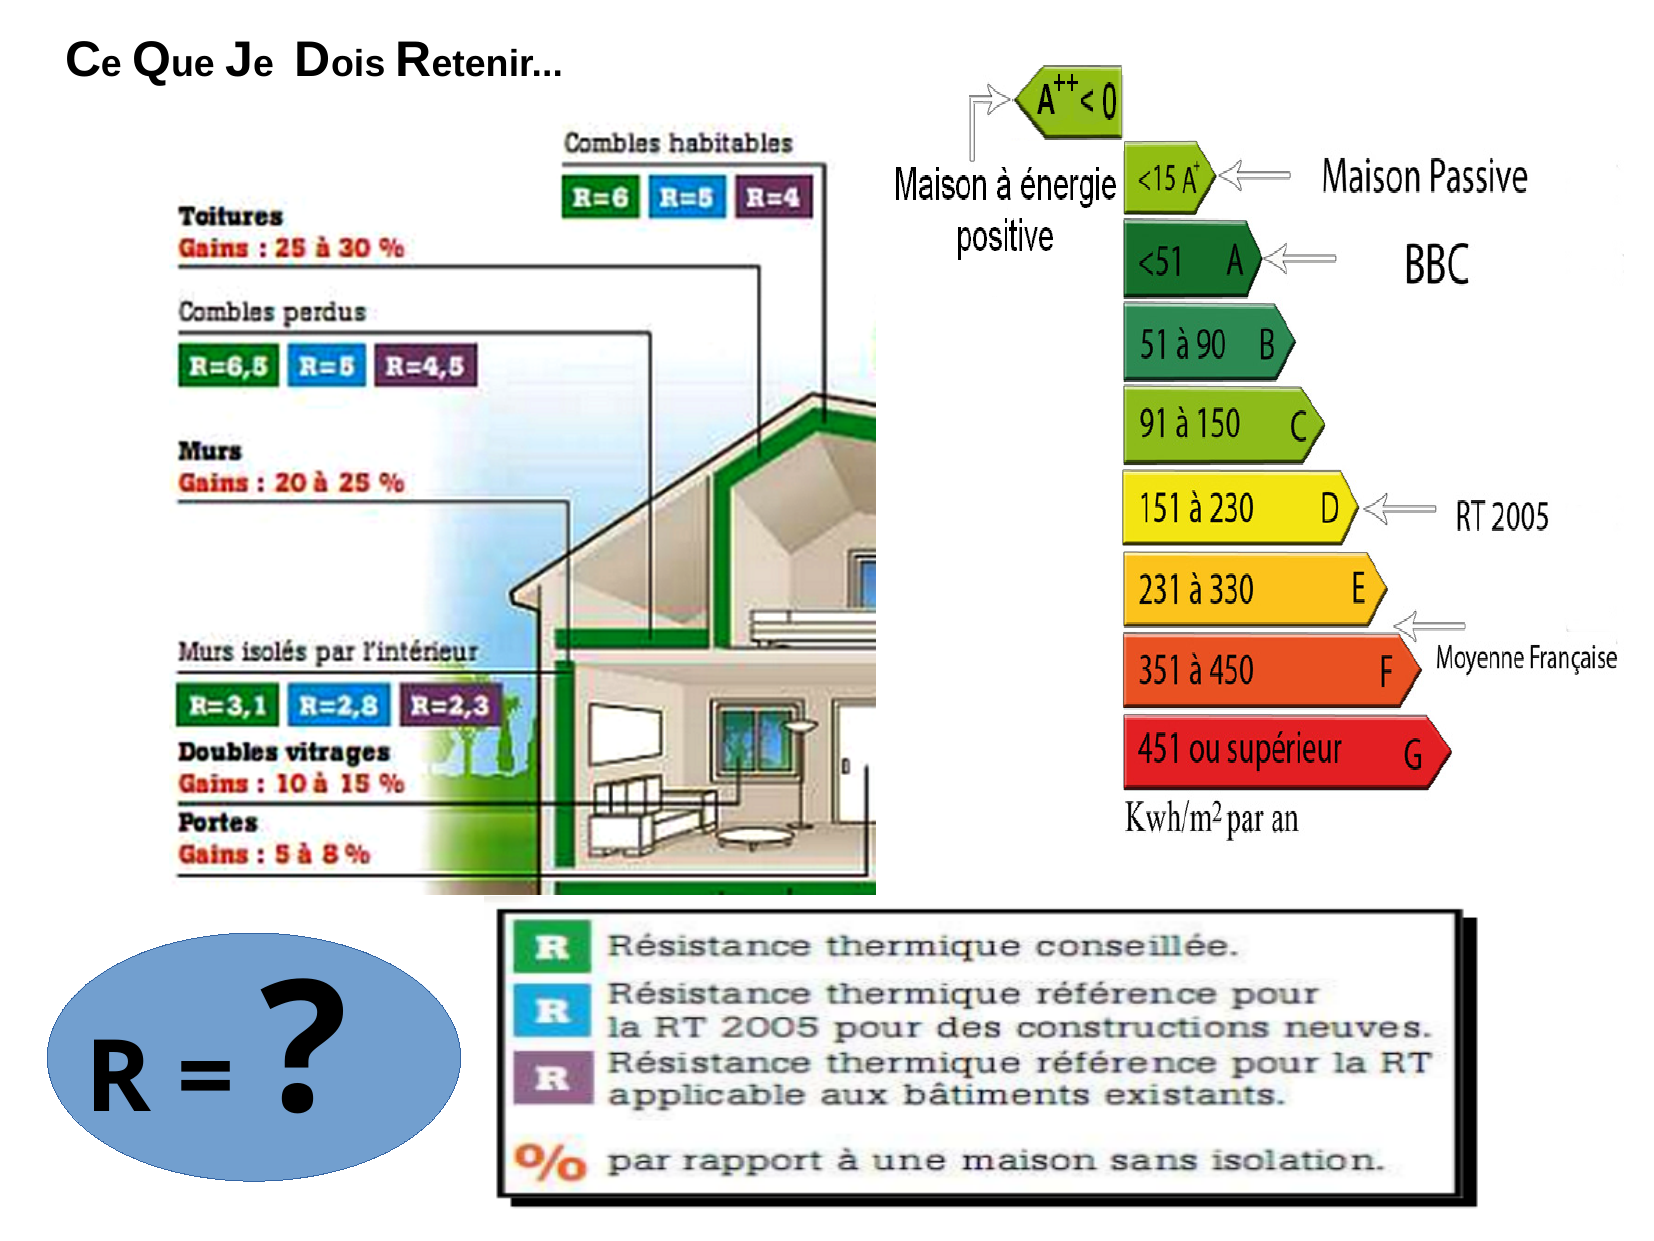

Ce Que Je Dois Retenir...
R = ?